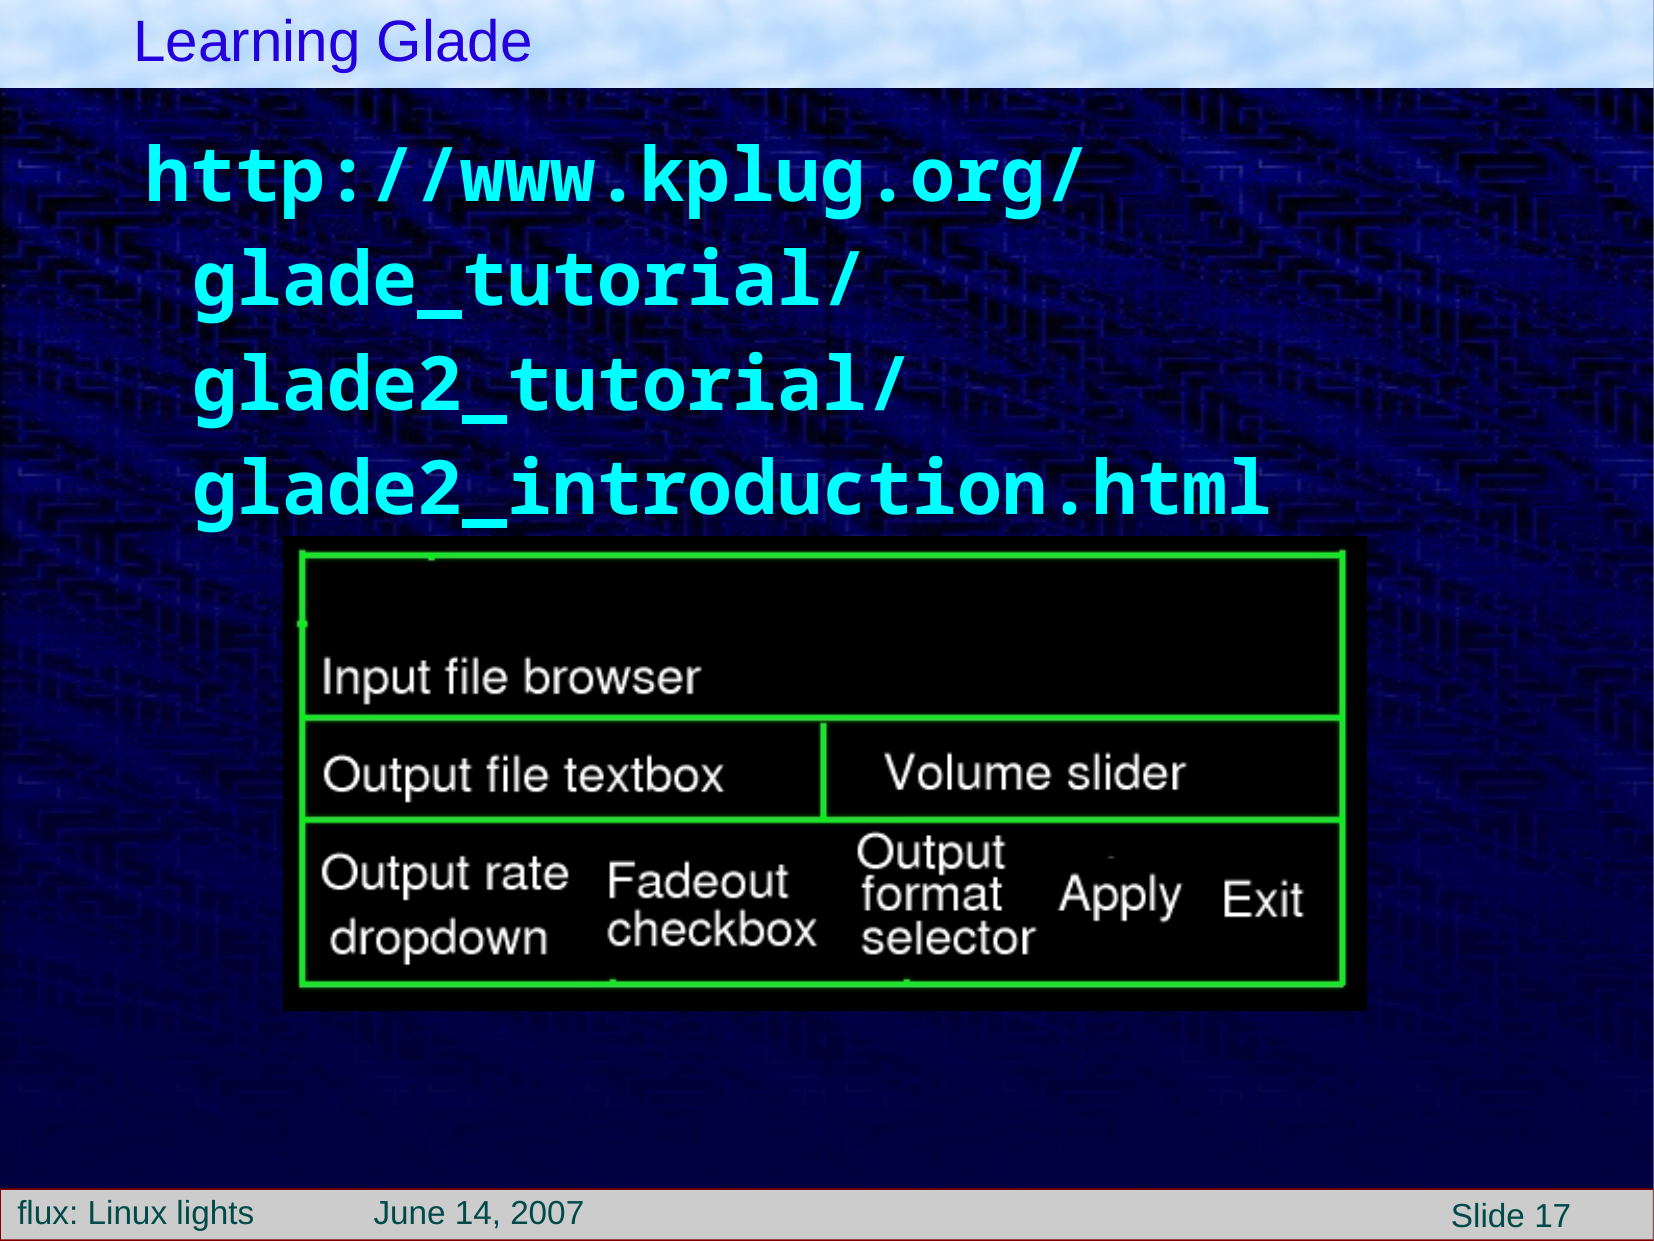

Learning Glade
# http://www.kplug.org/glade_tutorial/glade2_tutorial/glade2_introduction.html
flux: Linux lights	June 14, 2007
Slide